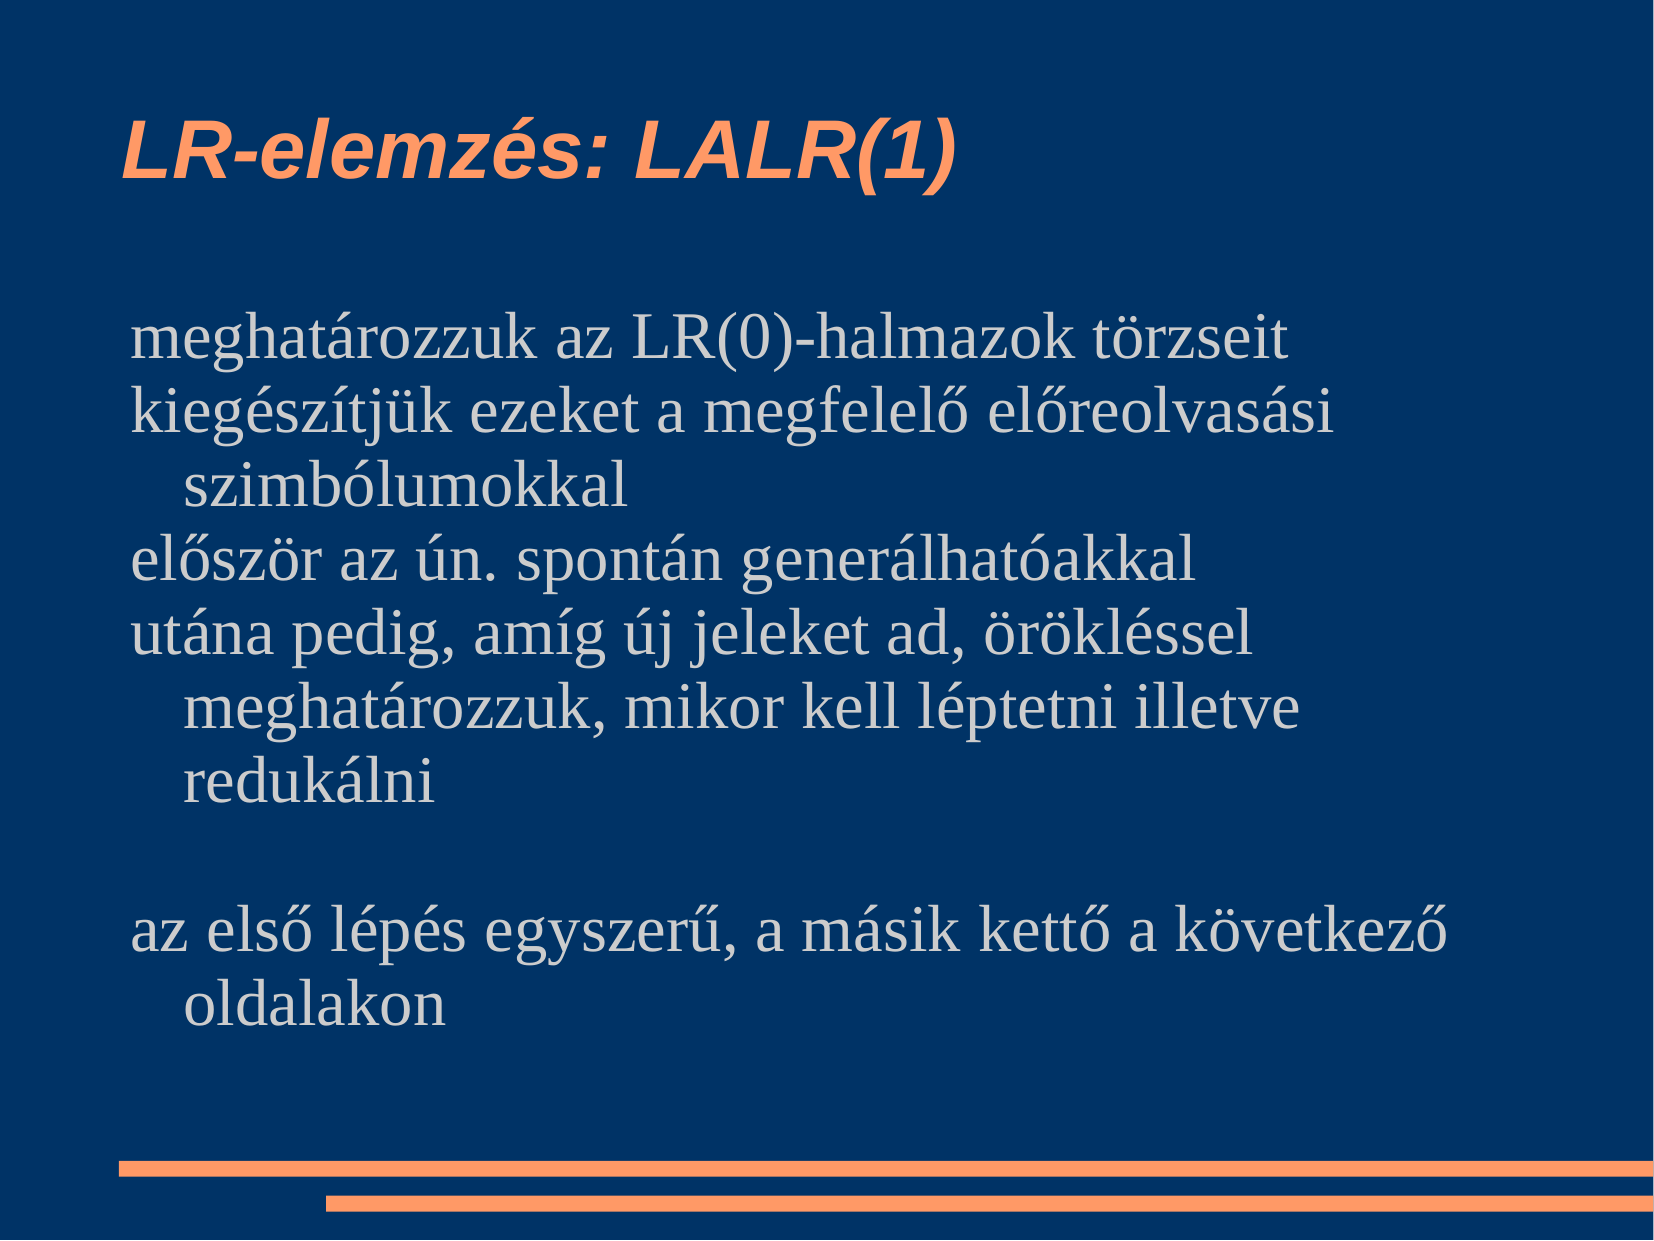

# LR-elemzés: LALR(1)
meghatározzuk az LR(0)-halmazok törzseit
kiegészítjük ezeket a megfelelő előreolvasási szimbólumokkal
először az ún. spontán generálhatóakkal
utána pedig, amíg új jeleket ad, örökléssel meghatározzuk, mikor kell léptetni illetve redukálni
az első lépés egyszerű, a másik kettő a következő oldalakon